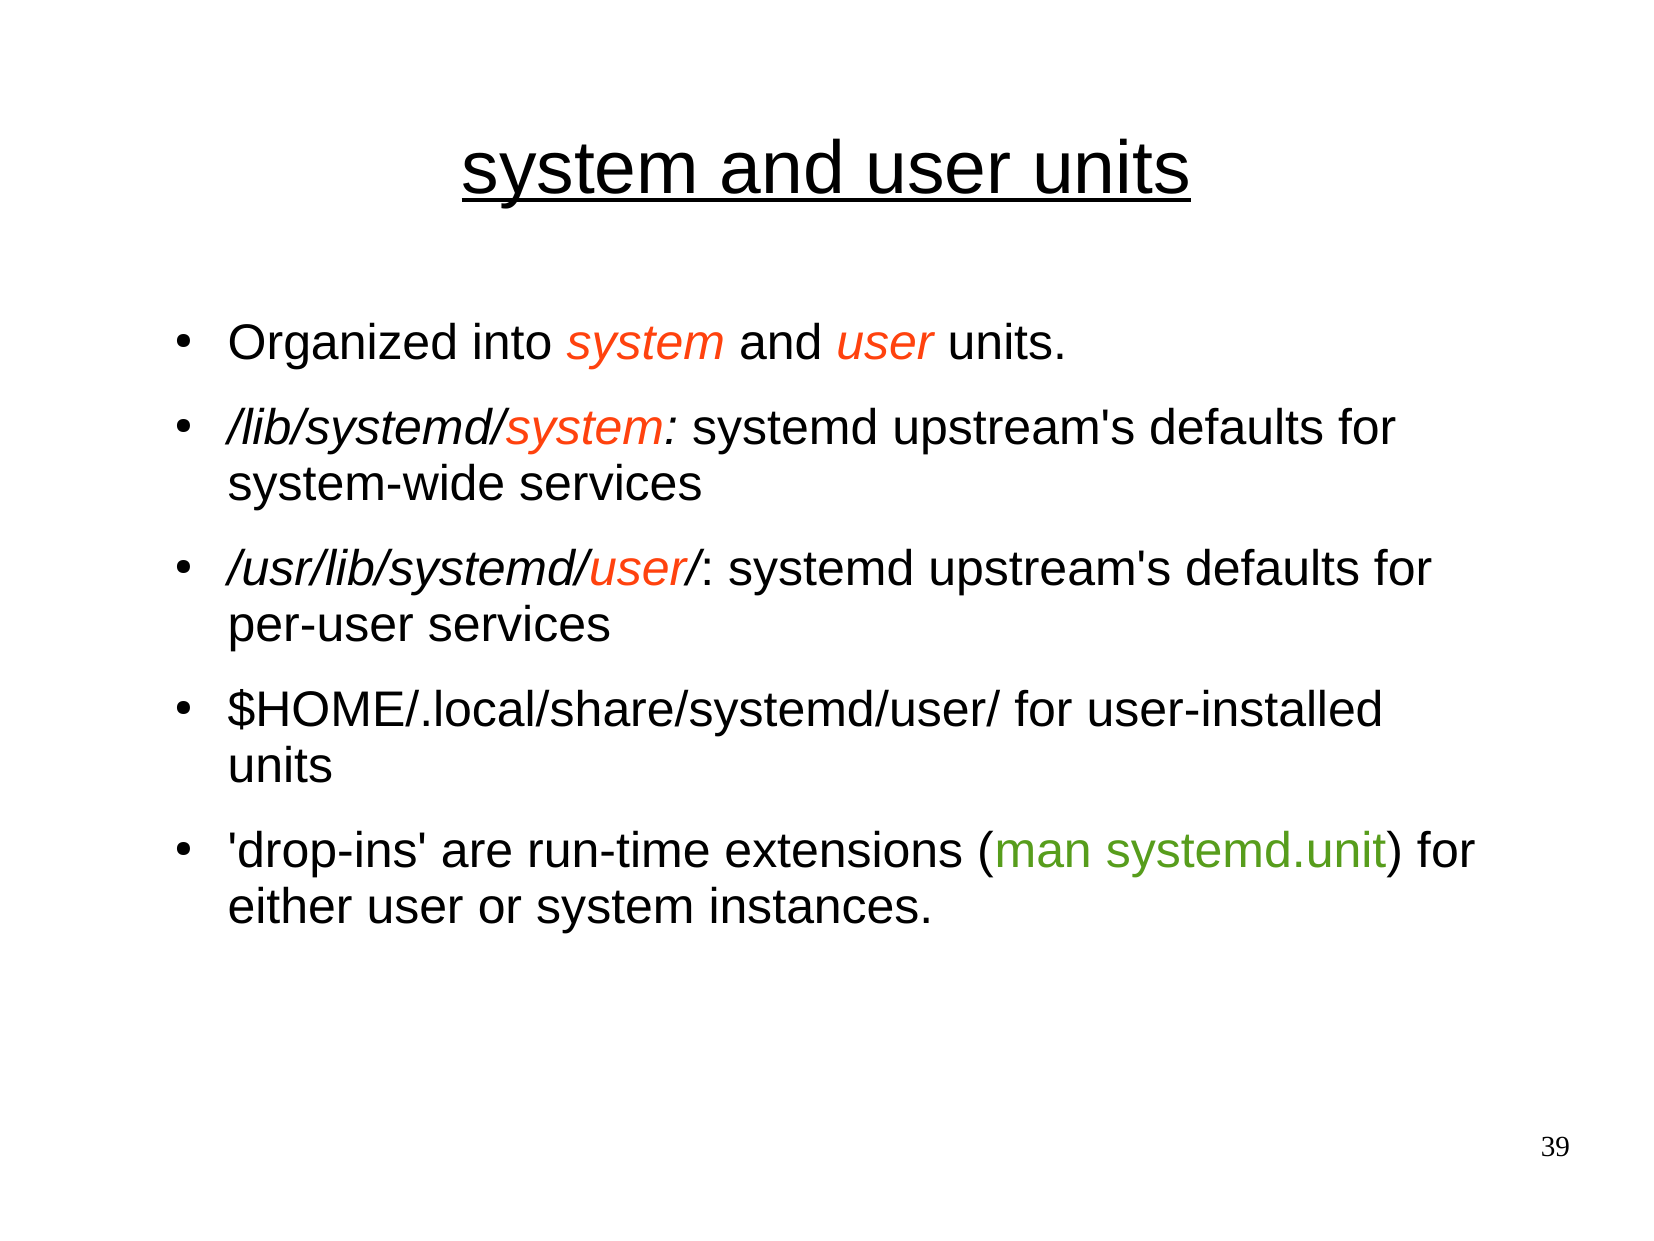

# system and user units
Organized into system and user units.
/lib/systemd/system: systemd upstream's defaults for system-wide services
/usr/lib/systemd/user/: systemd upstream's defaults for per-user services
$HOME/.local/share/systemd/user/ for user-installed units
'drop-ins' are run-time extensions (man systemd.unit) for either user or system instances.
39